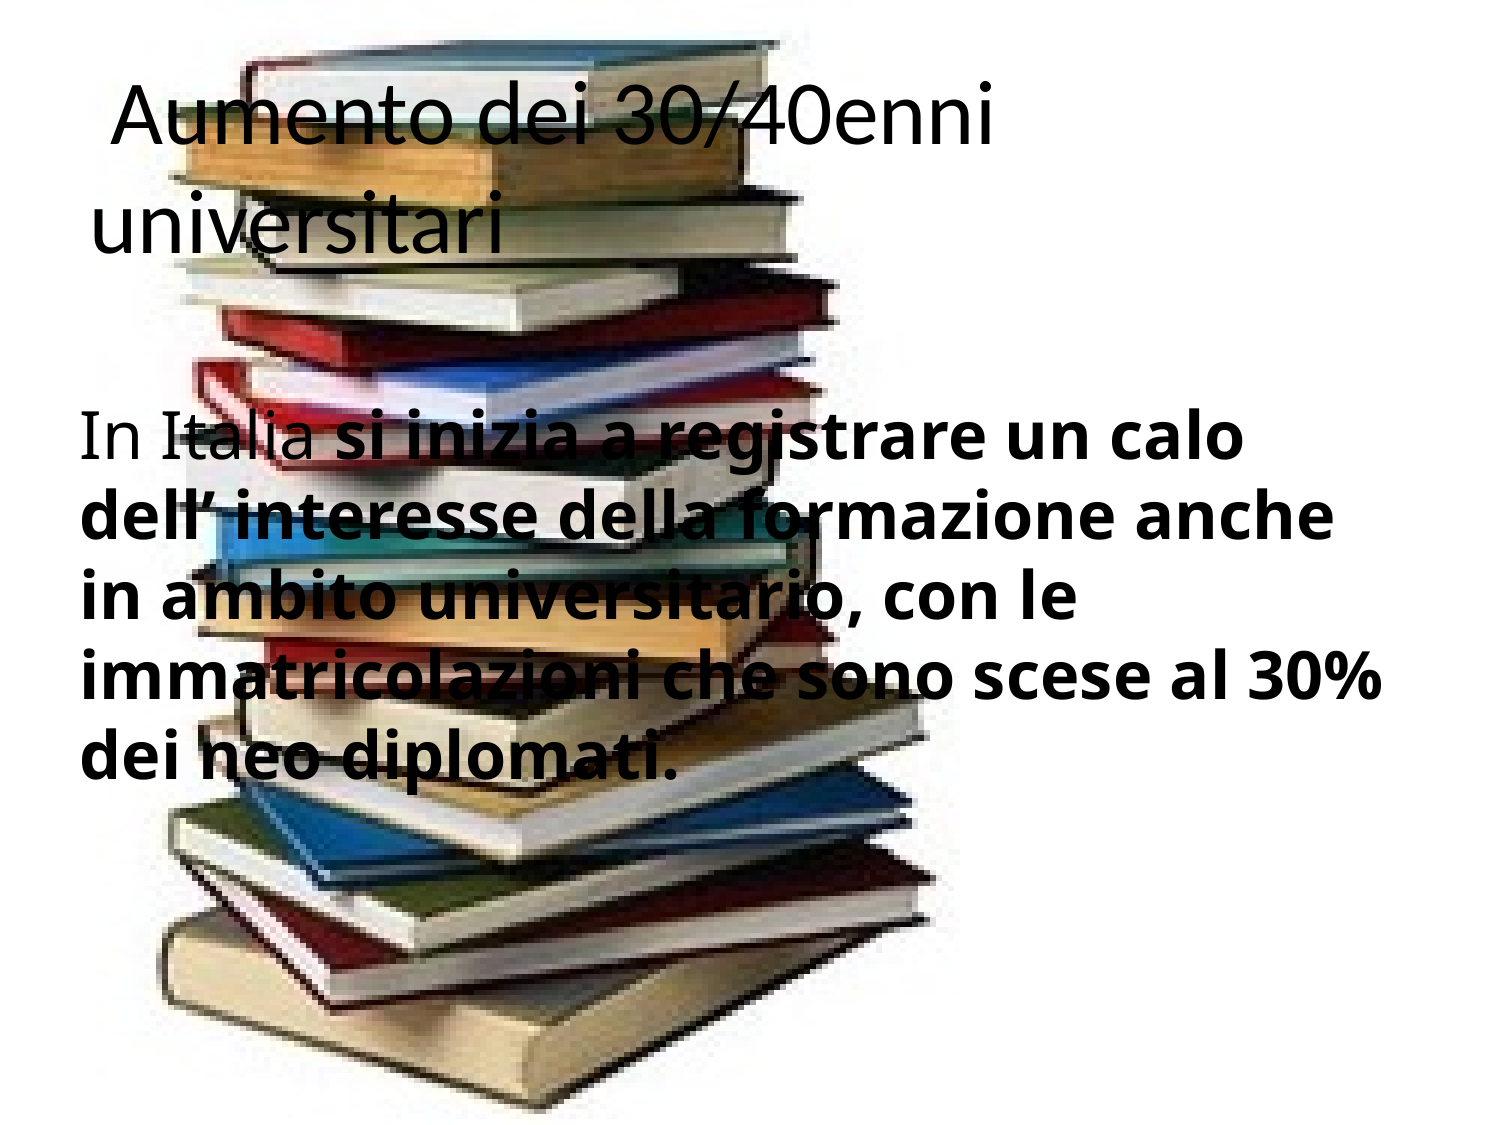

# Aumento dei 30/40enni universitari
In Italia si inizia a registrare un calo dell’ interesse della formazione anche in ambito universitario, con le immatricolazioni che sono scese al 30% dei neo diplomati.